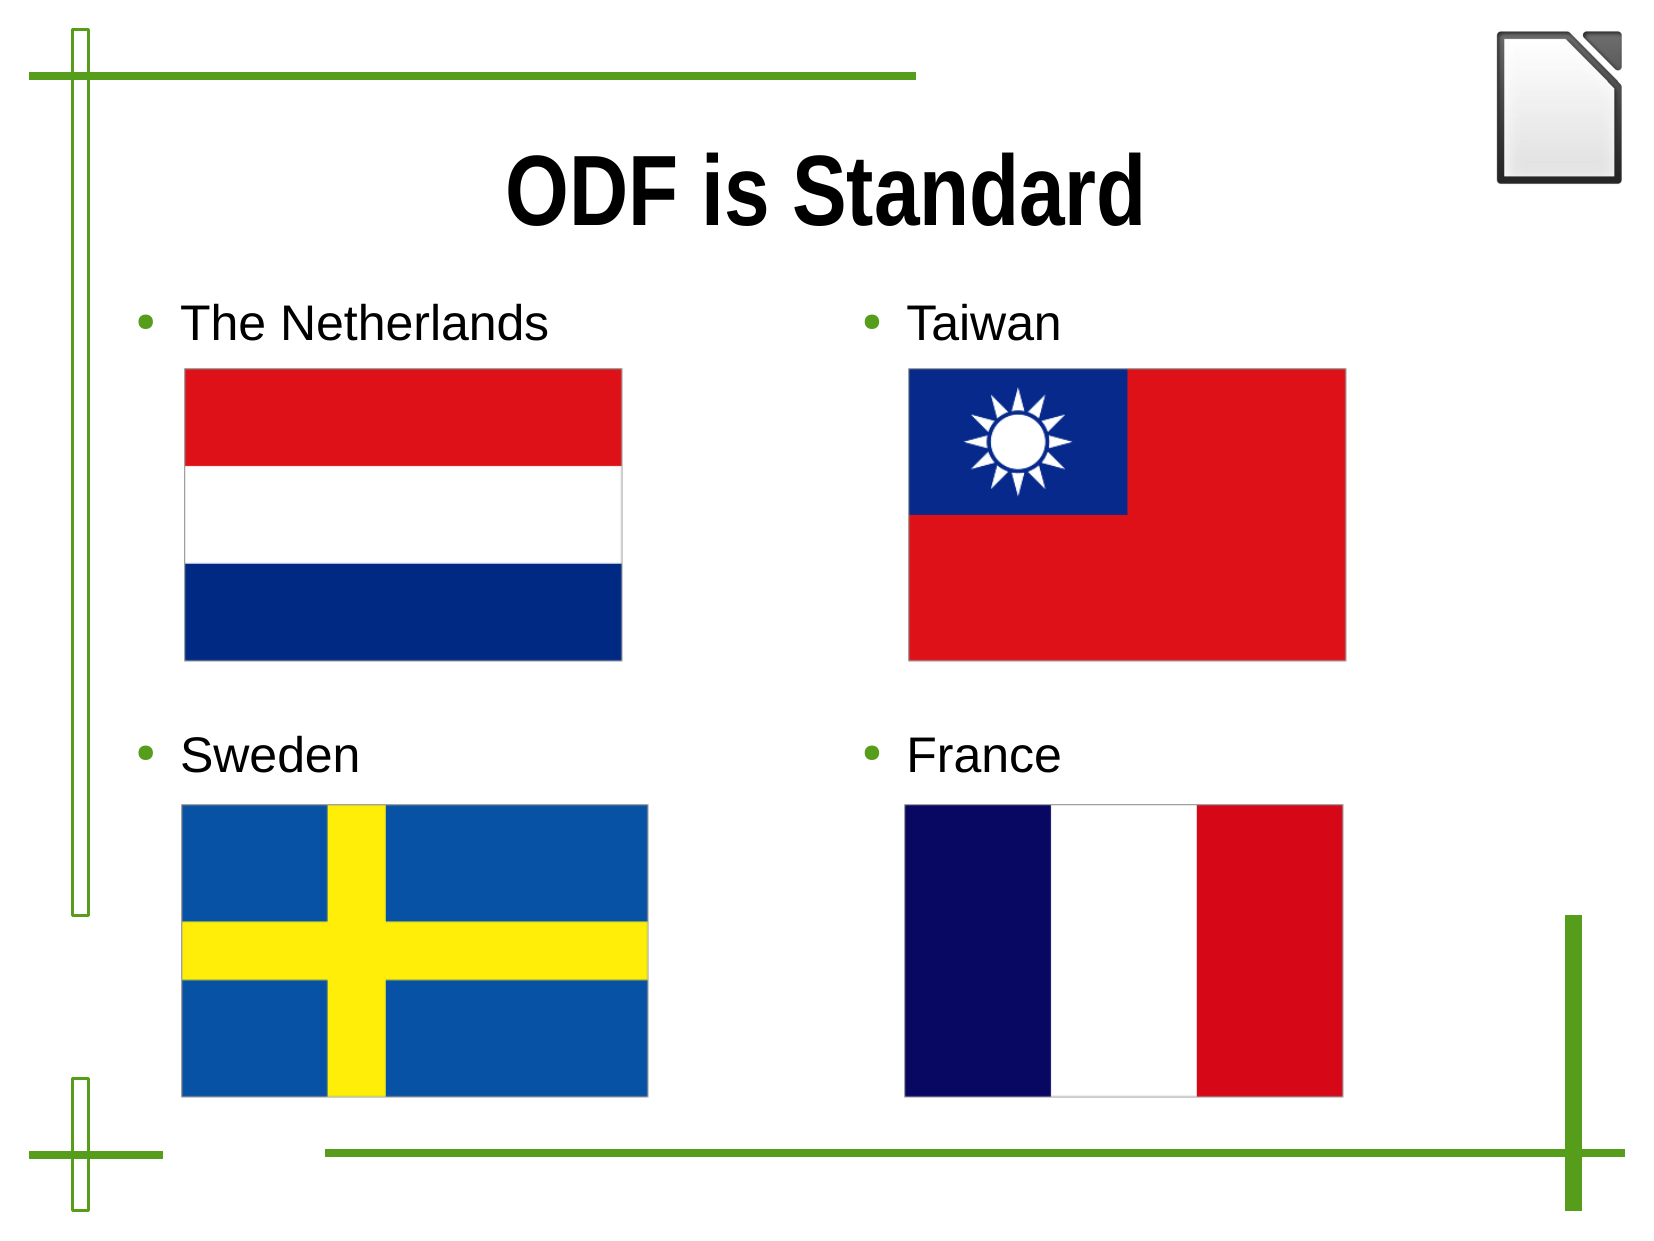

# ODF is Standard
The Netherlands
Taiwan
Sweden
France